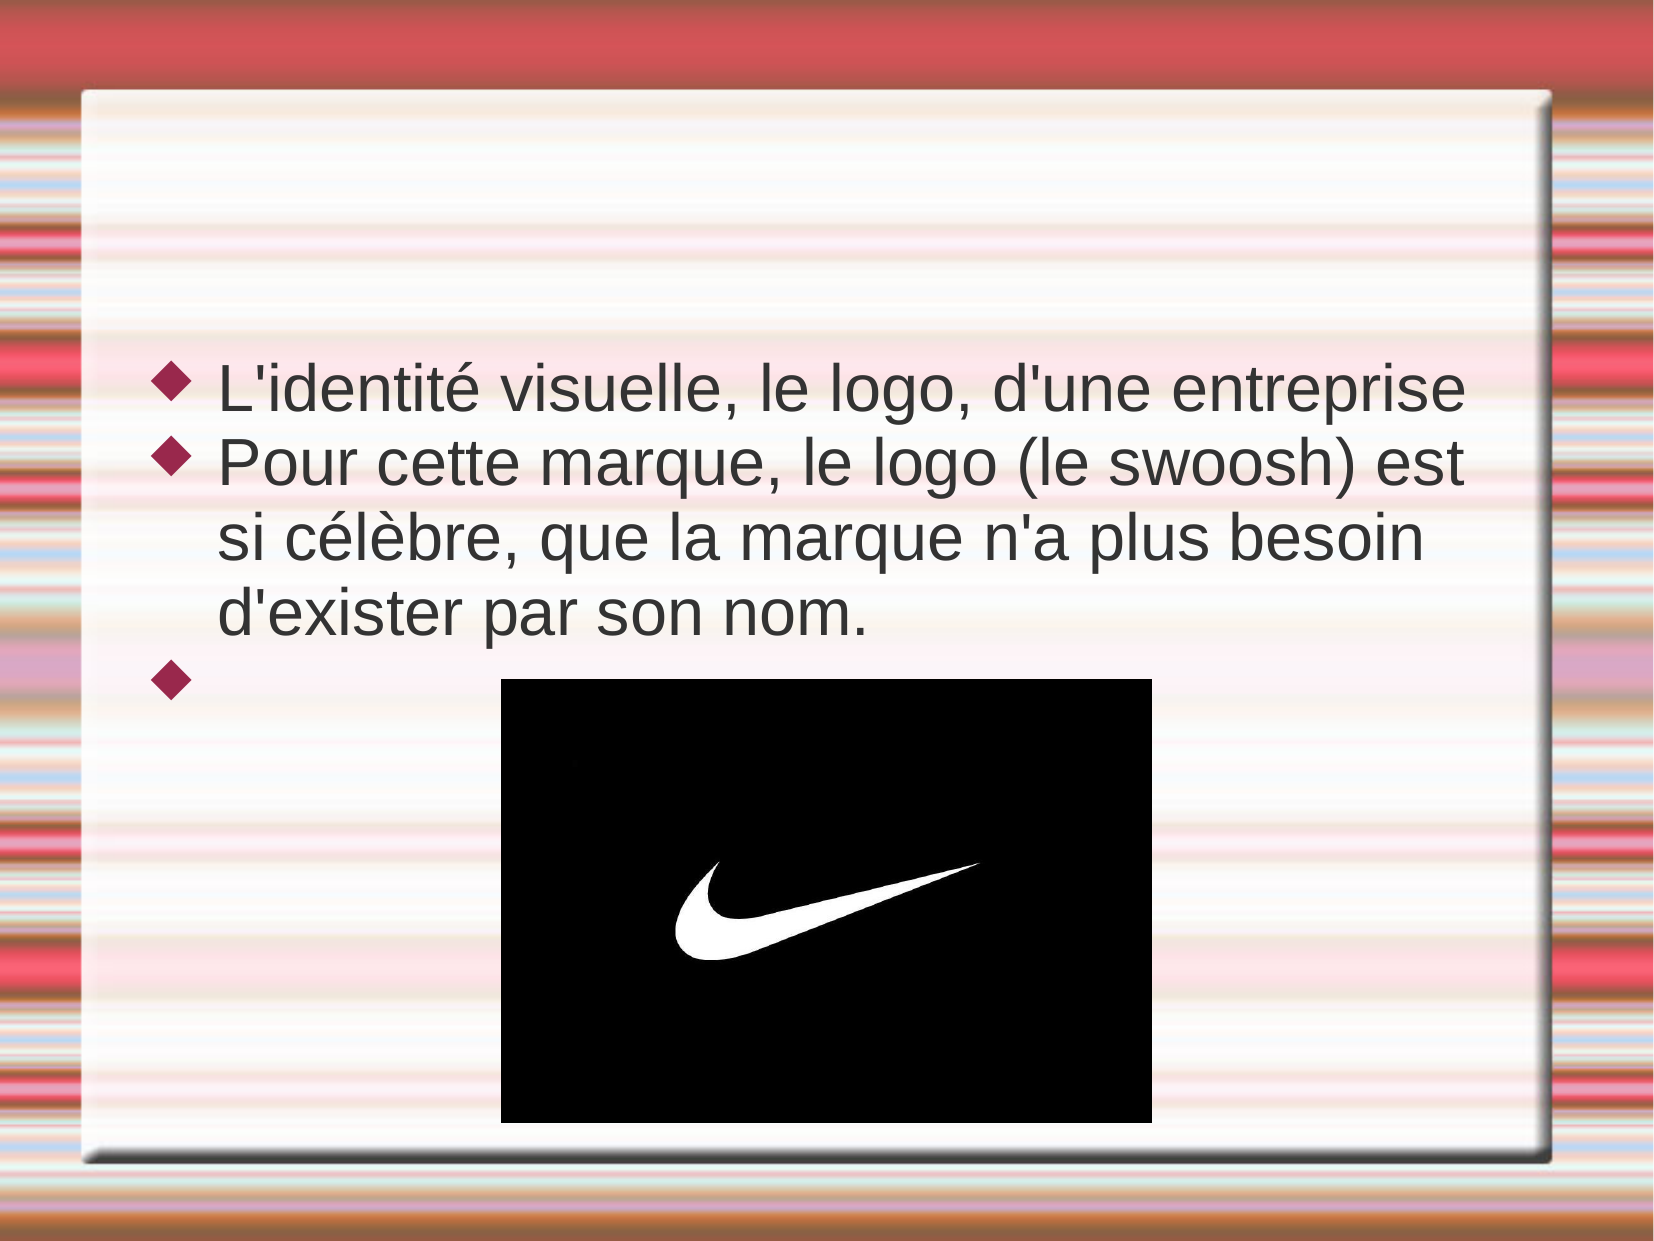

#
L'identité visuelle, le logo, d'une entreprise
Pour cette marque, le logo (le swoosh) est si célèbre, que la marque n'a plus besoin d'exister par son nom.